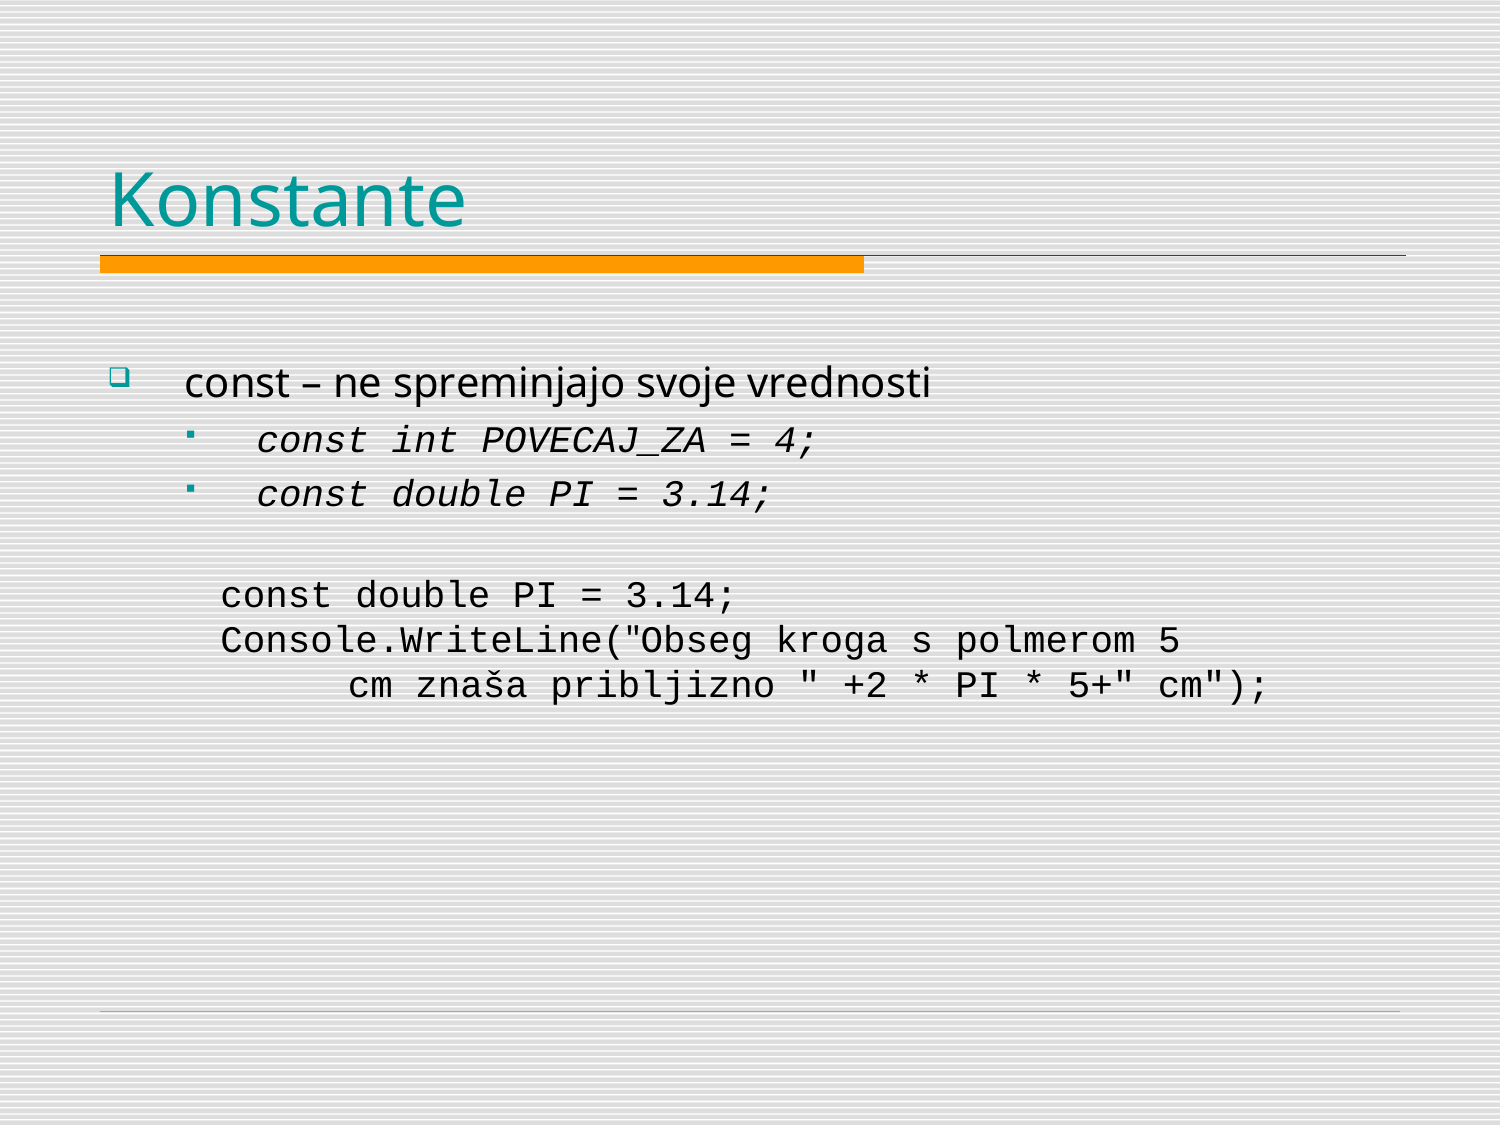

# Konstante
const – ne spreminjajo svoje vrednosti
const int POVECAJ_ZA = 4;
const double PI = 3.14;
 const double PI = 3.14;
 Console.WriteLine("Obseg kroga s polmerom 5 	cm znaša pribljizno " +2 * PI * 5+" cm");